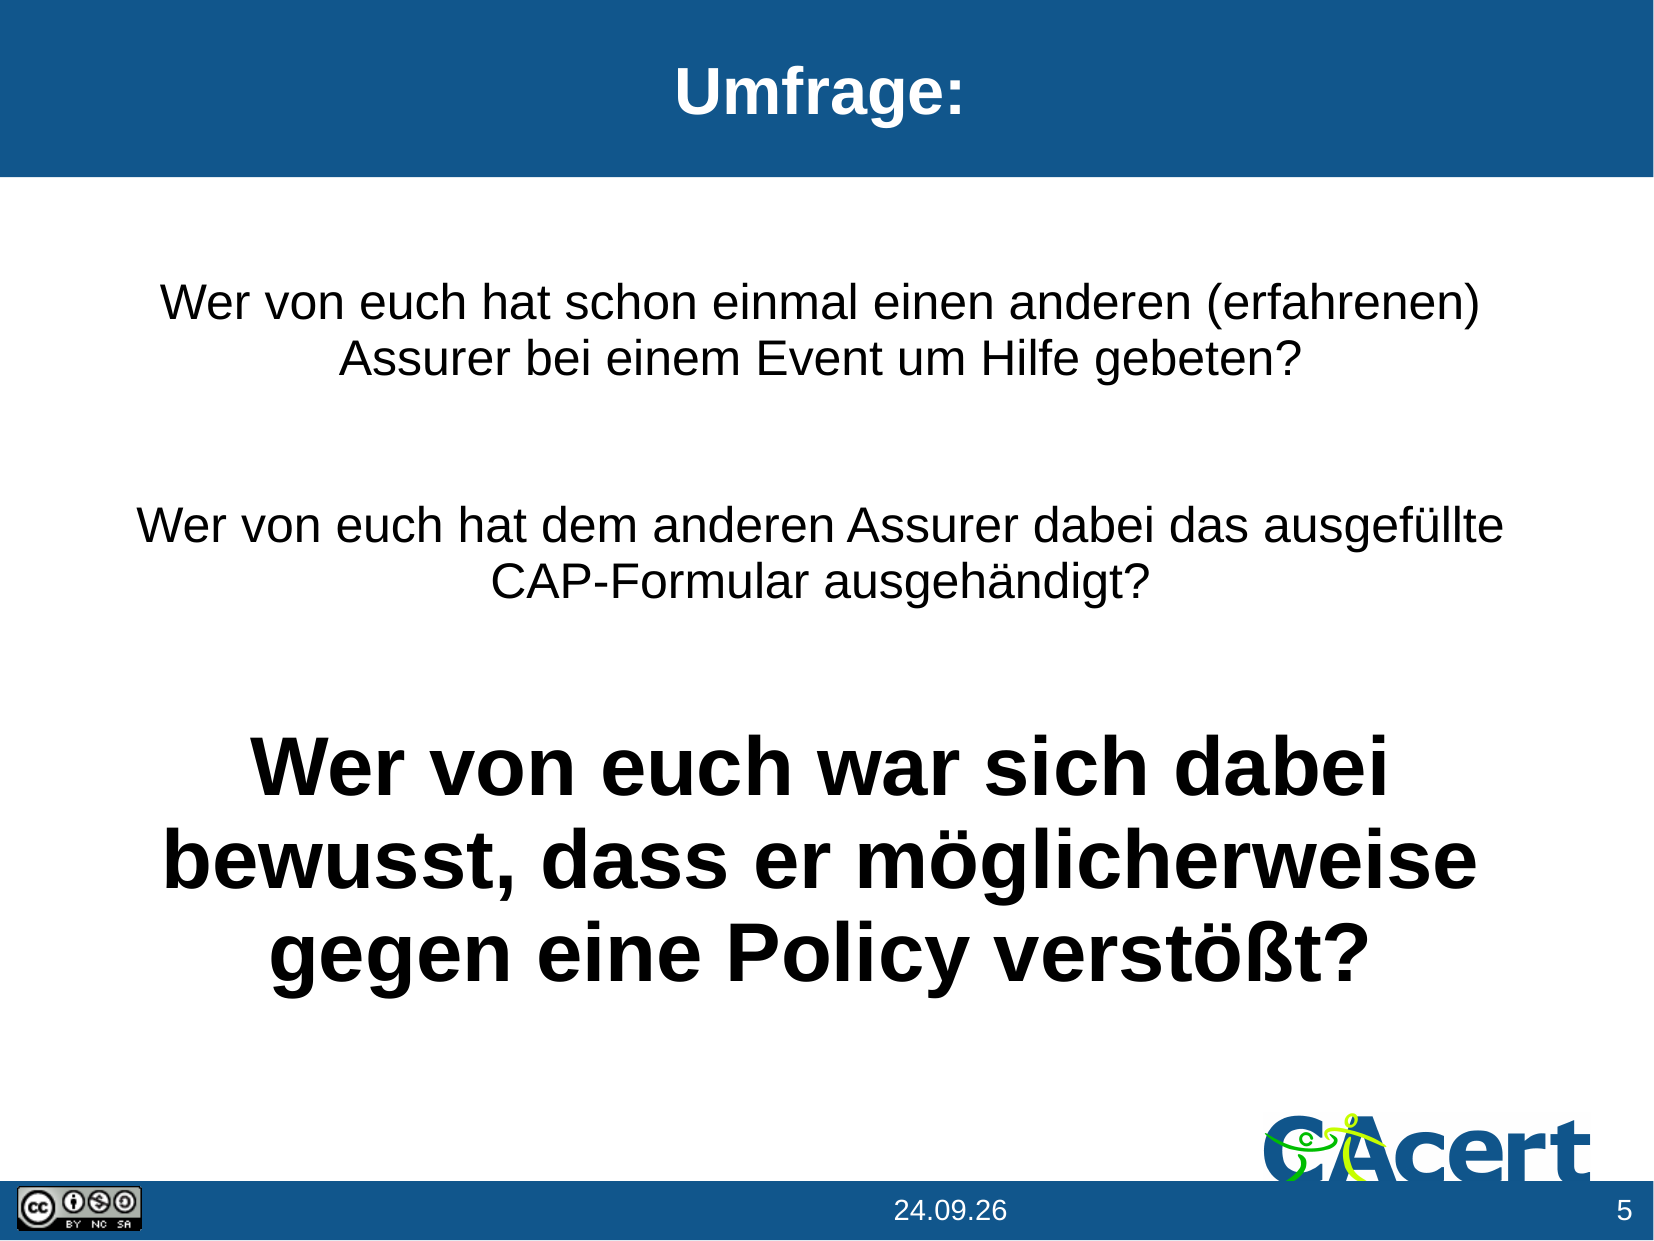

# Umfrage:
Wer von euch hat schon einmal einen anderen (erfahrenen) Assurer bei einem Event um Hilfe gebeten?
Wer von euch hat dem anderen Assurer dabei das ausgefüllte CAP-Formular ausgehändigt?
Wer von euch war sich dabei bewusst, dass er möglicherweise gegen eine Policy verstößt?